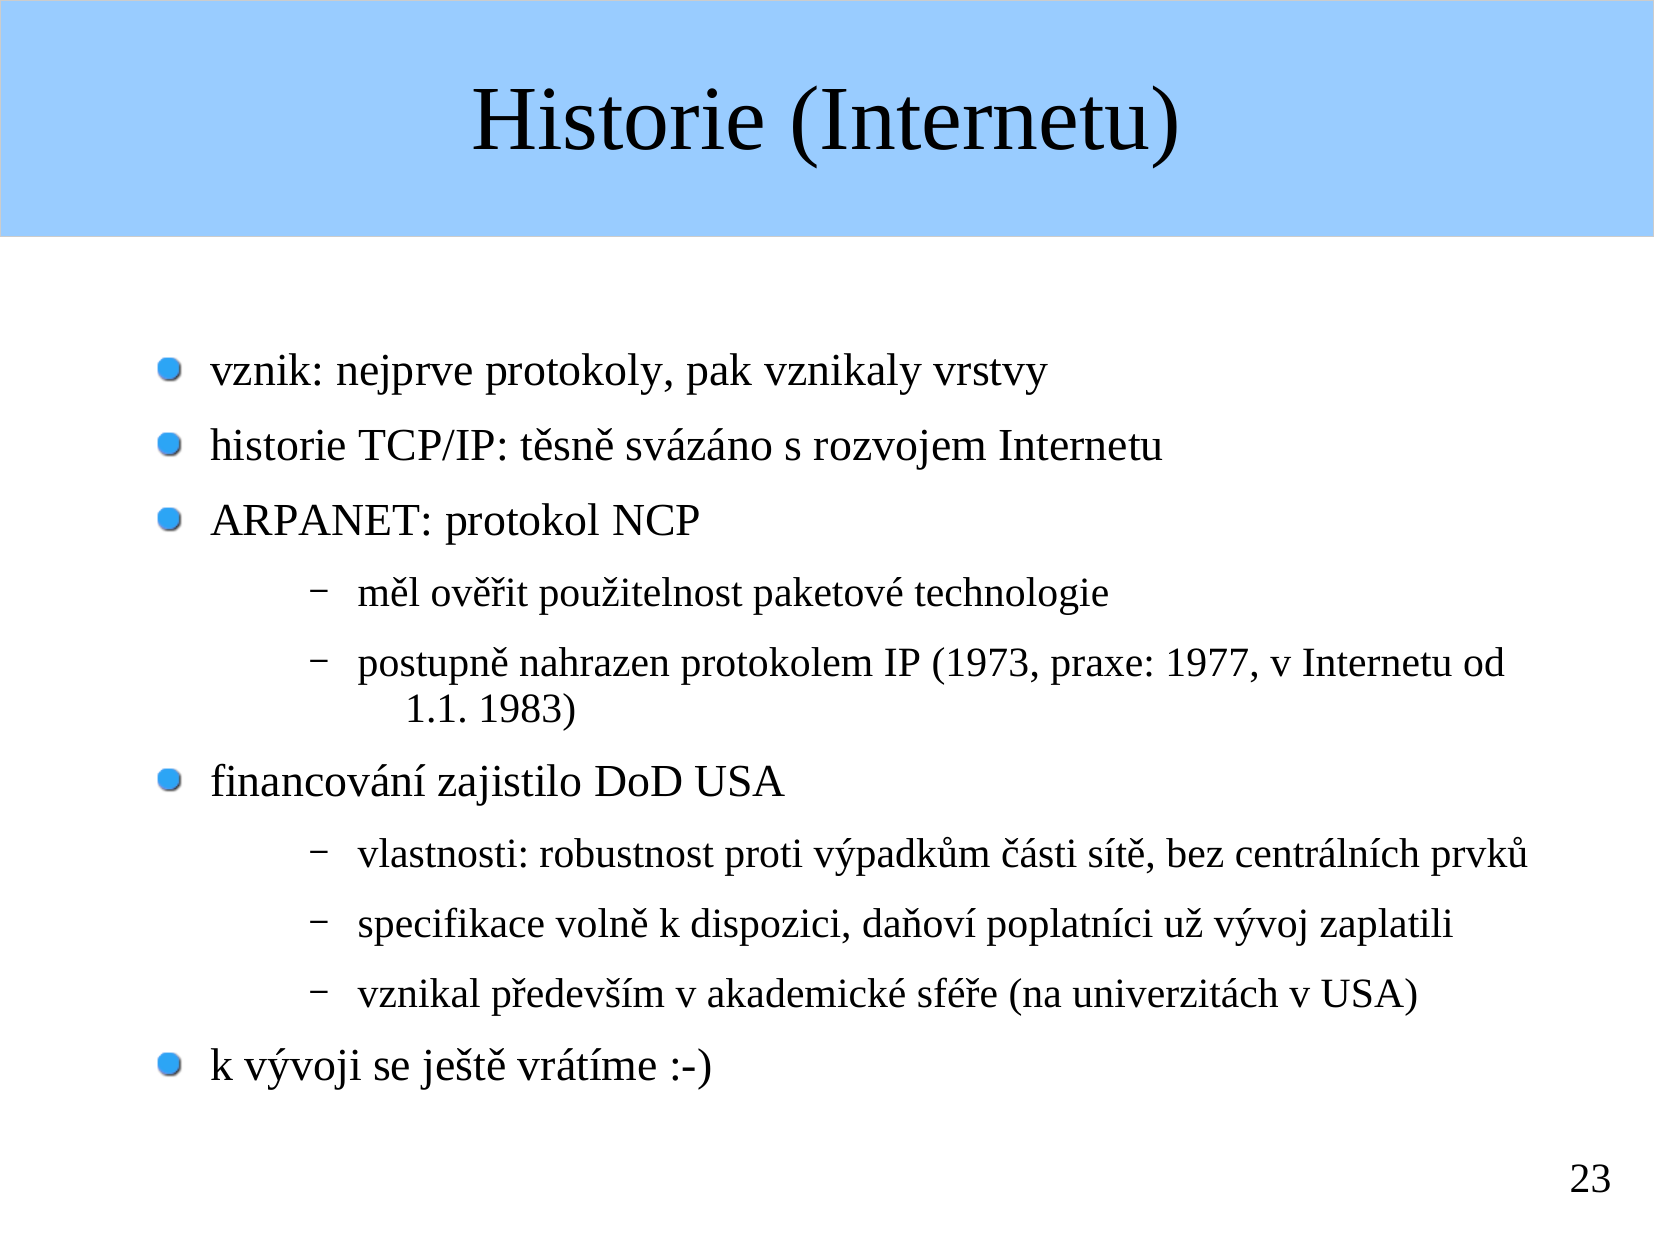

# Historie (Internetu)
vznik: nejprve protokoly, pak vznikaly vrstvy
historie TCP/IP: těsně svázáno s rozvojem Internetu
ARPANET: protokol NCP
měl ověřit použitelnost paketové technologie
postupně nahrazen protokolem IP (1973, praxe: 1977, v Internetu od 1.1. 1983)
financování zajistilo DoD USA
vlastnosti: robustnost proti výpadkům části sítě, bez centrálních prvků
specifikace volně k dispozici, daňoví poplatníci už vývoj zaplatili
vznikal především v akademické sféře (na univerzitách v USA)
k vývoji se ještě vrátíme :-)